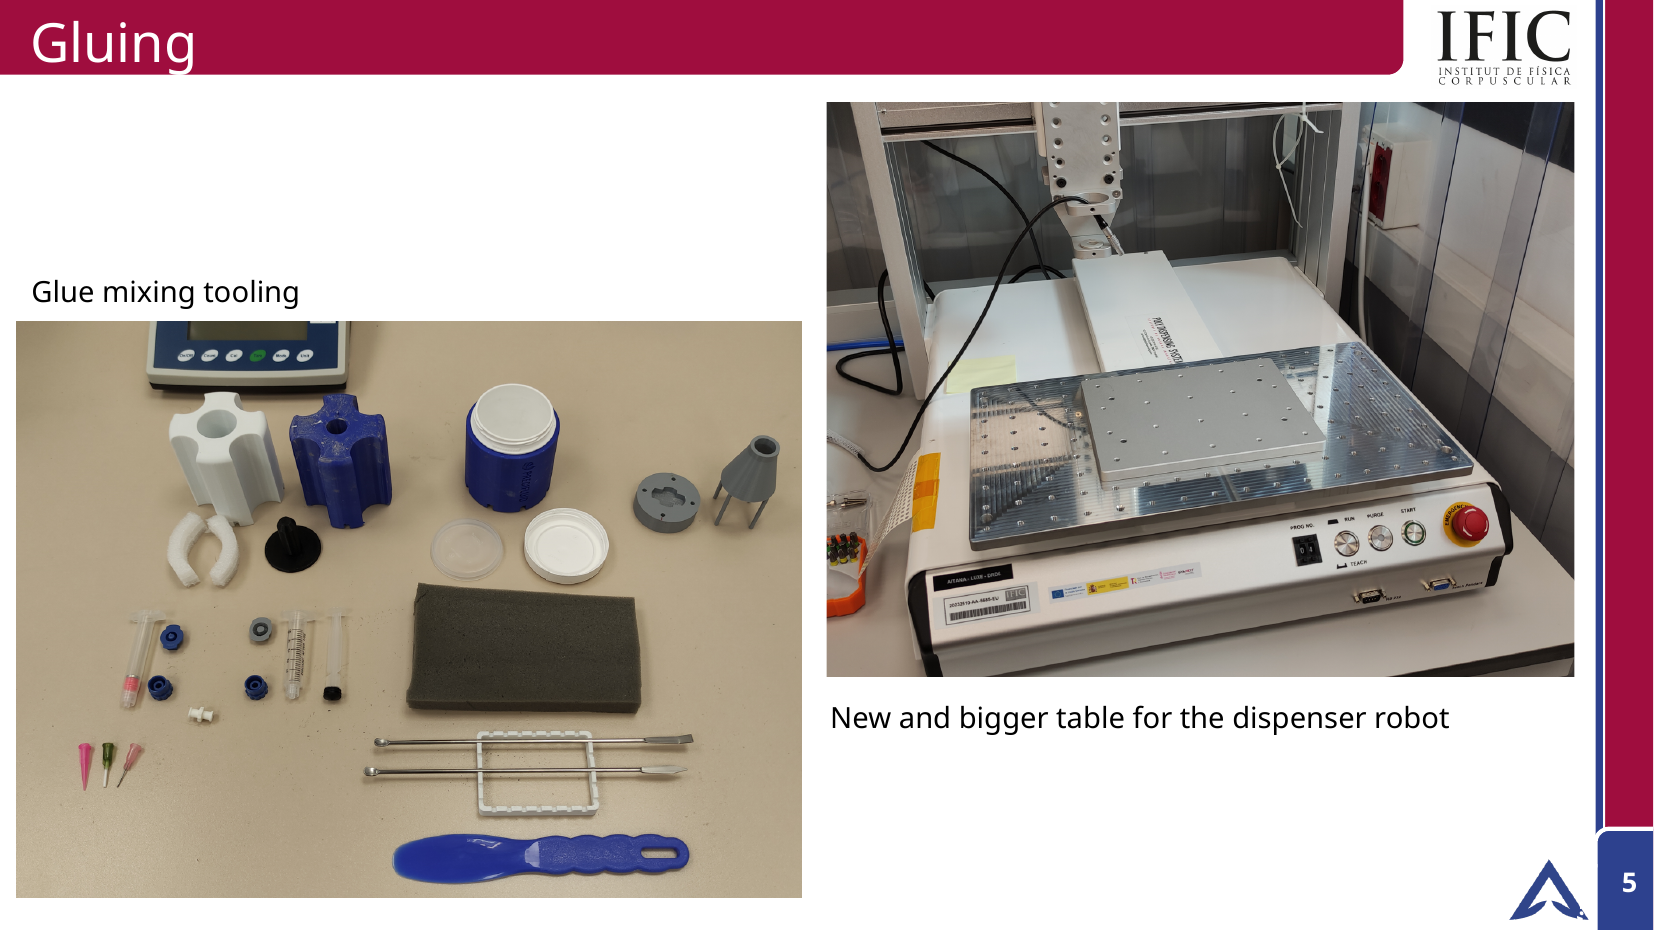

Gluing
Glue mixing tooling
New and bigger table for the dispenser robot